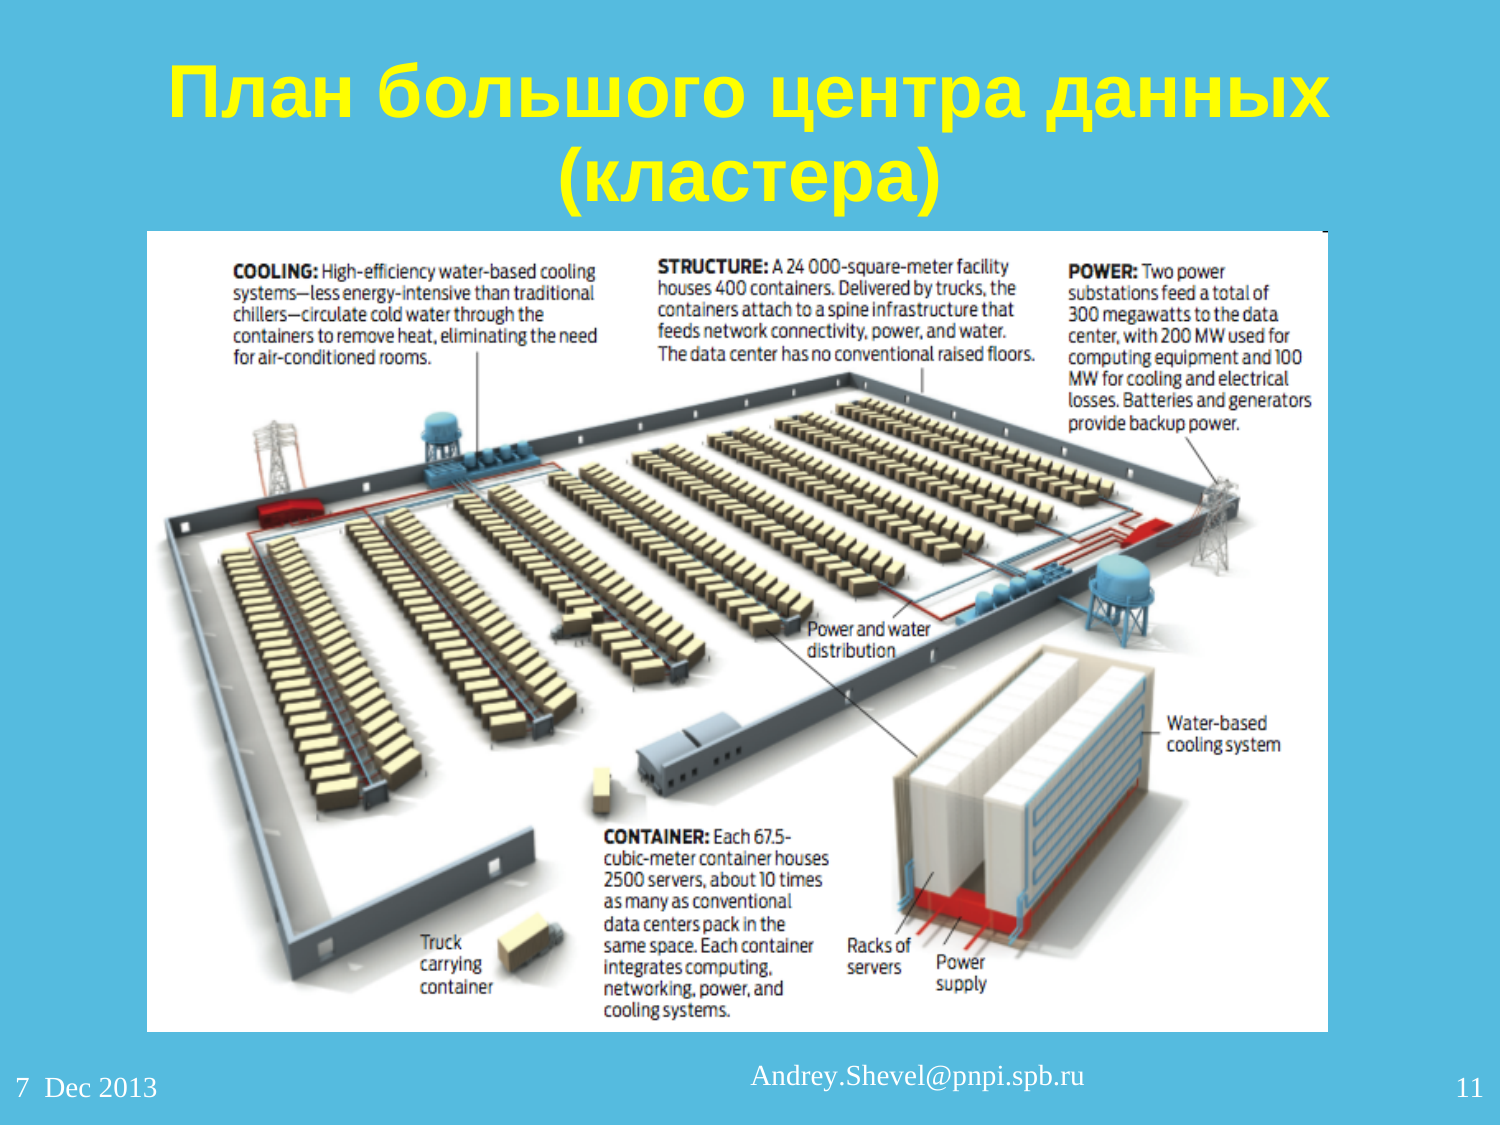

# План большого центра данных (кластера)
11